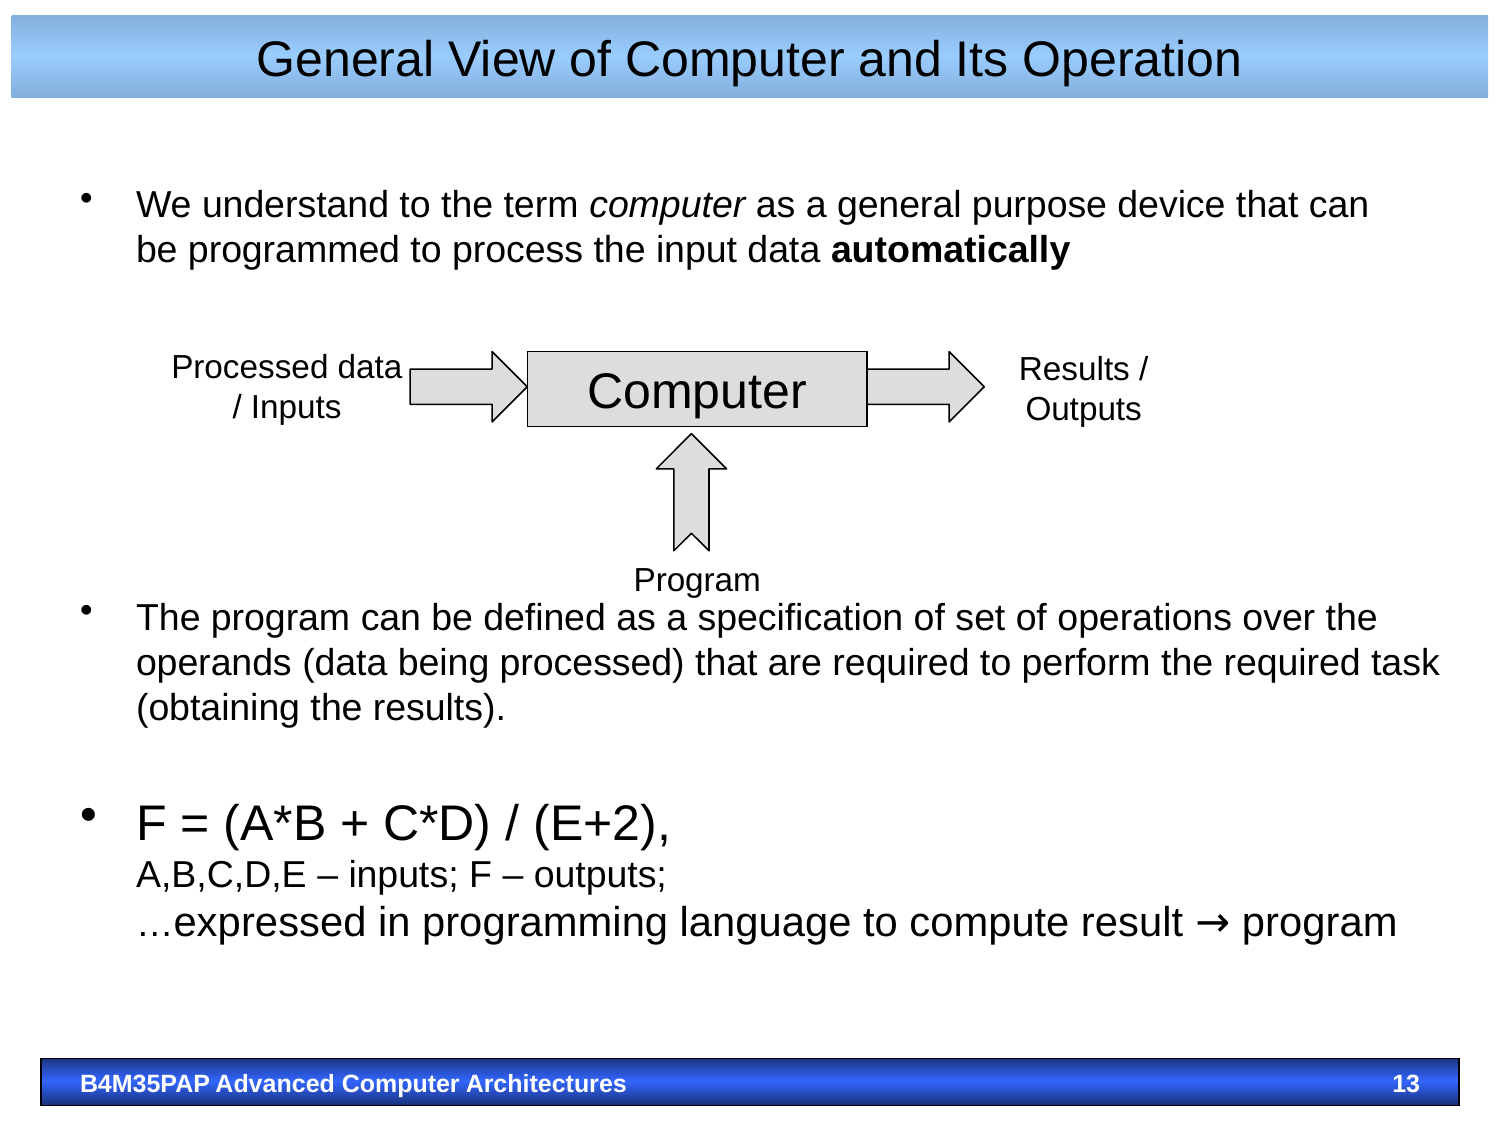

# General View of Computer and Its Operation
We understand to the term computer as a general purpose device that can be programmed to process the input data automatically
The program can be defined as a specification of set of operations over the operands (data being processed) that are required to perform the required task (obtaining the results).
F = (A*B + C*D) / (E+2),
A,B,C,D,E – inputs; F – outputs;
…expressed in programming language to compute result → program
Processed data / Inputs
Results / Outputs
Computer
Program